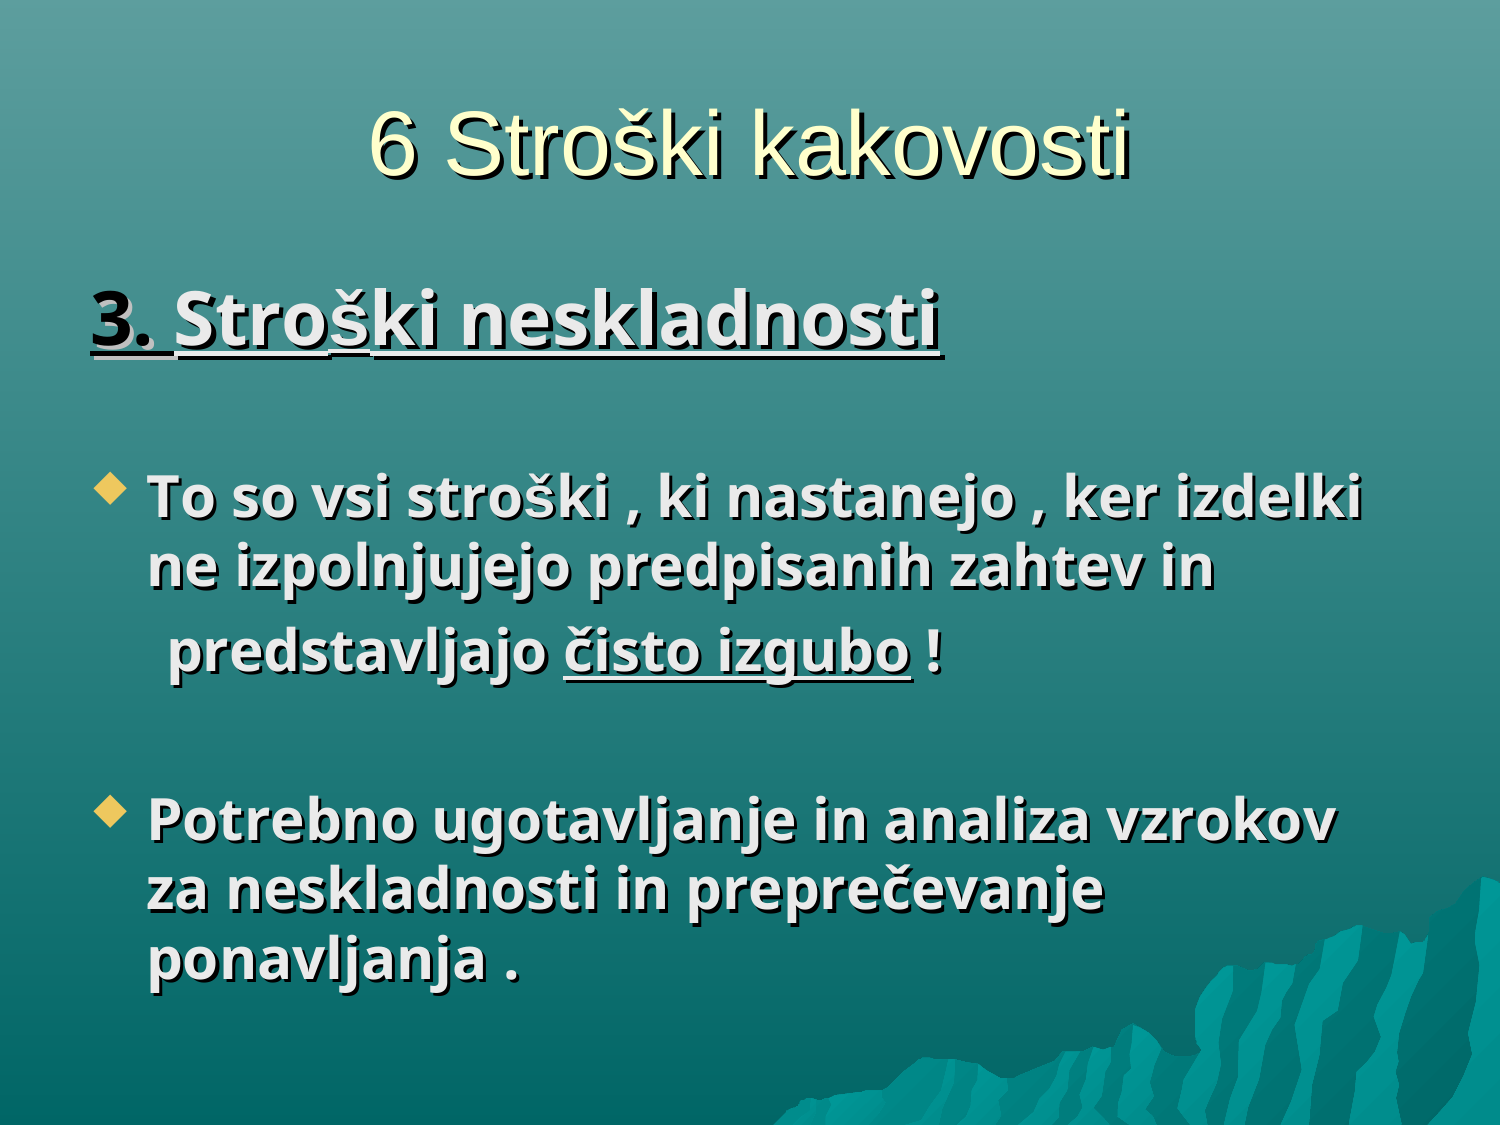

# 6 Stroški kakovosti
3. Stroški neskladnosti
To so vsi stroški , ki nastanejo , ker izdelki ne izpolnjujejo predpisanih zahtev in
 predstavljajo čisto izgubo !
Potrebno ugotavljanje in analiza vzrokov za neskladnosti in preprečevanje ponavljanja .